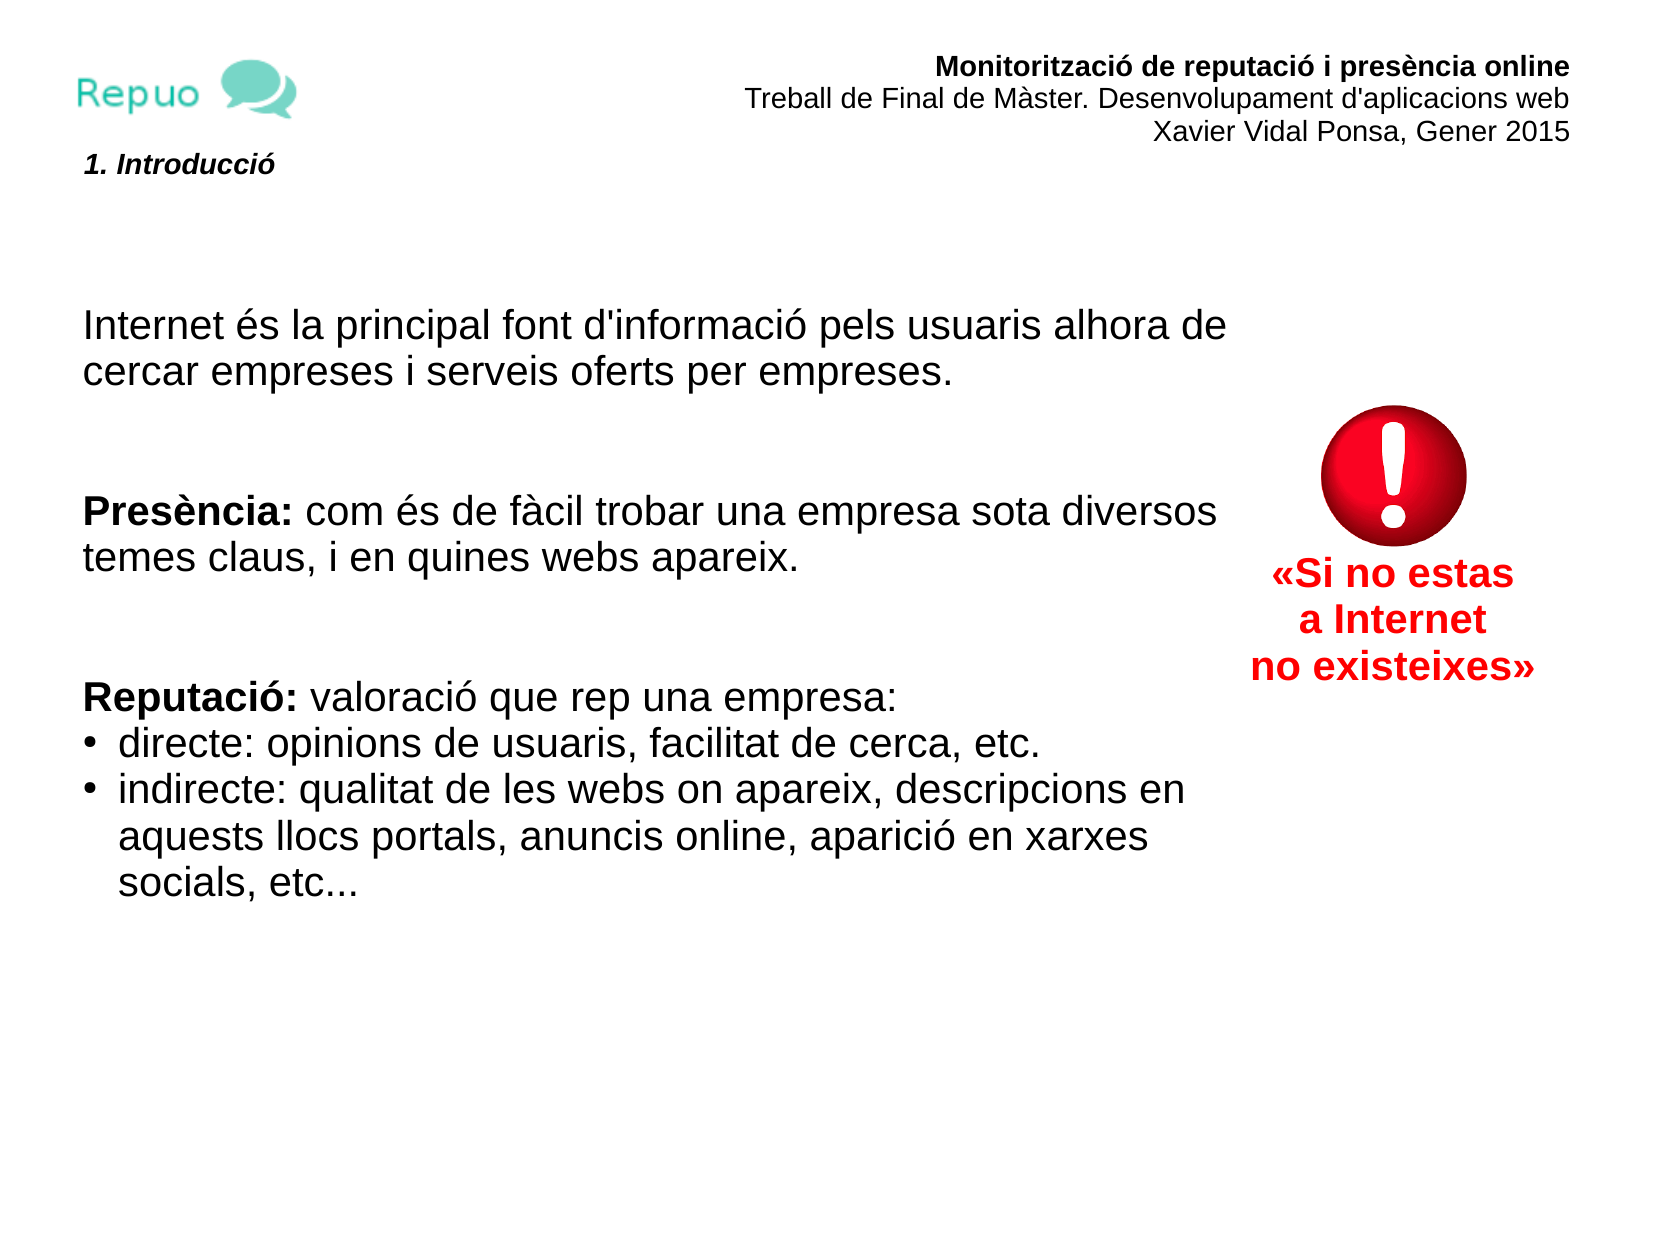

# Monitorització de reputació i presència online Treball de Final de Màster. Desenvolupament d'aplicacions web Xavier Vidal Ponsa, Gener 2015 1. Introducció
Internet és la principal font d'informació pels usuaris alhora de cercar empreses i serveis oferts per empreses.
Presència: com és de fàcil trobar una empresa sota diversos temes claus, i en quines webs apareix.
Reputació: valoració que rep una empresa:
directe: opinions de usuaris, facilitat de cerca, etc.
indirecte: qualitat de les webs on apareix, descripcions en aquests llocs portals, anuncis online, aparició en xarxes socials, etc...
«Si no estas
a Internet
no existeixes»